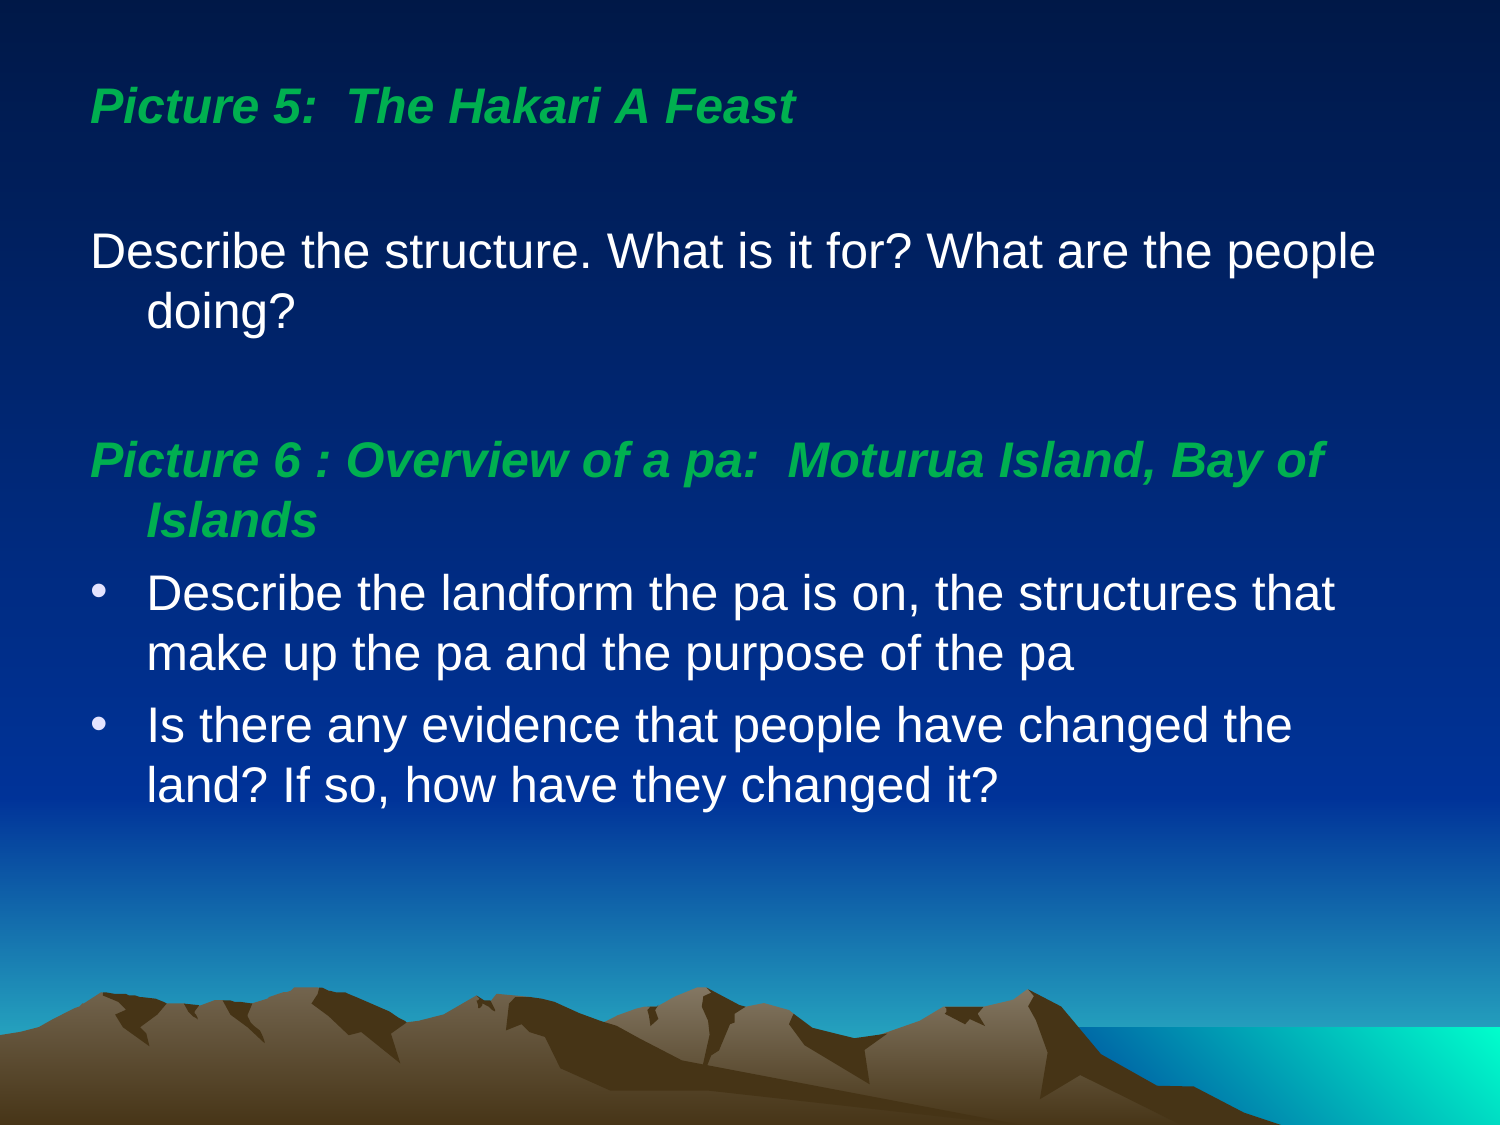

# Picture 5: The Hakari A Feast
Describe the structure. What is it for? What are the people doing?
Picture 6 : Overview of a pa: Moturua Island, Bay of Islands
Describe the landform the pa is on, the structures that make up the pa and the purpose of the pa
Is there any evidence that people have changed the land? If so, how have they changed it?